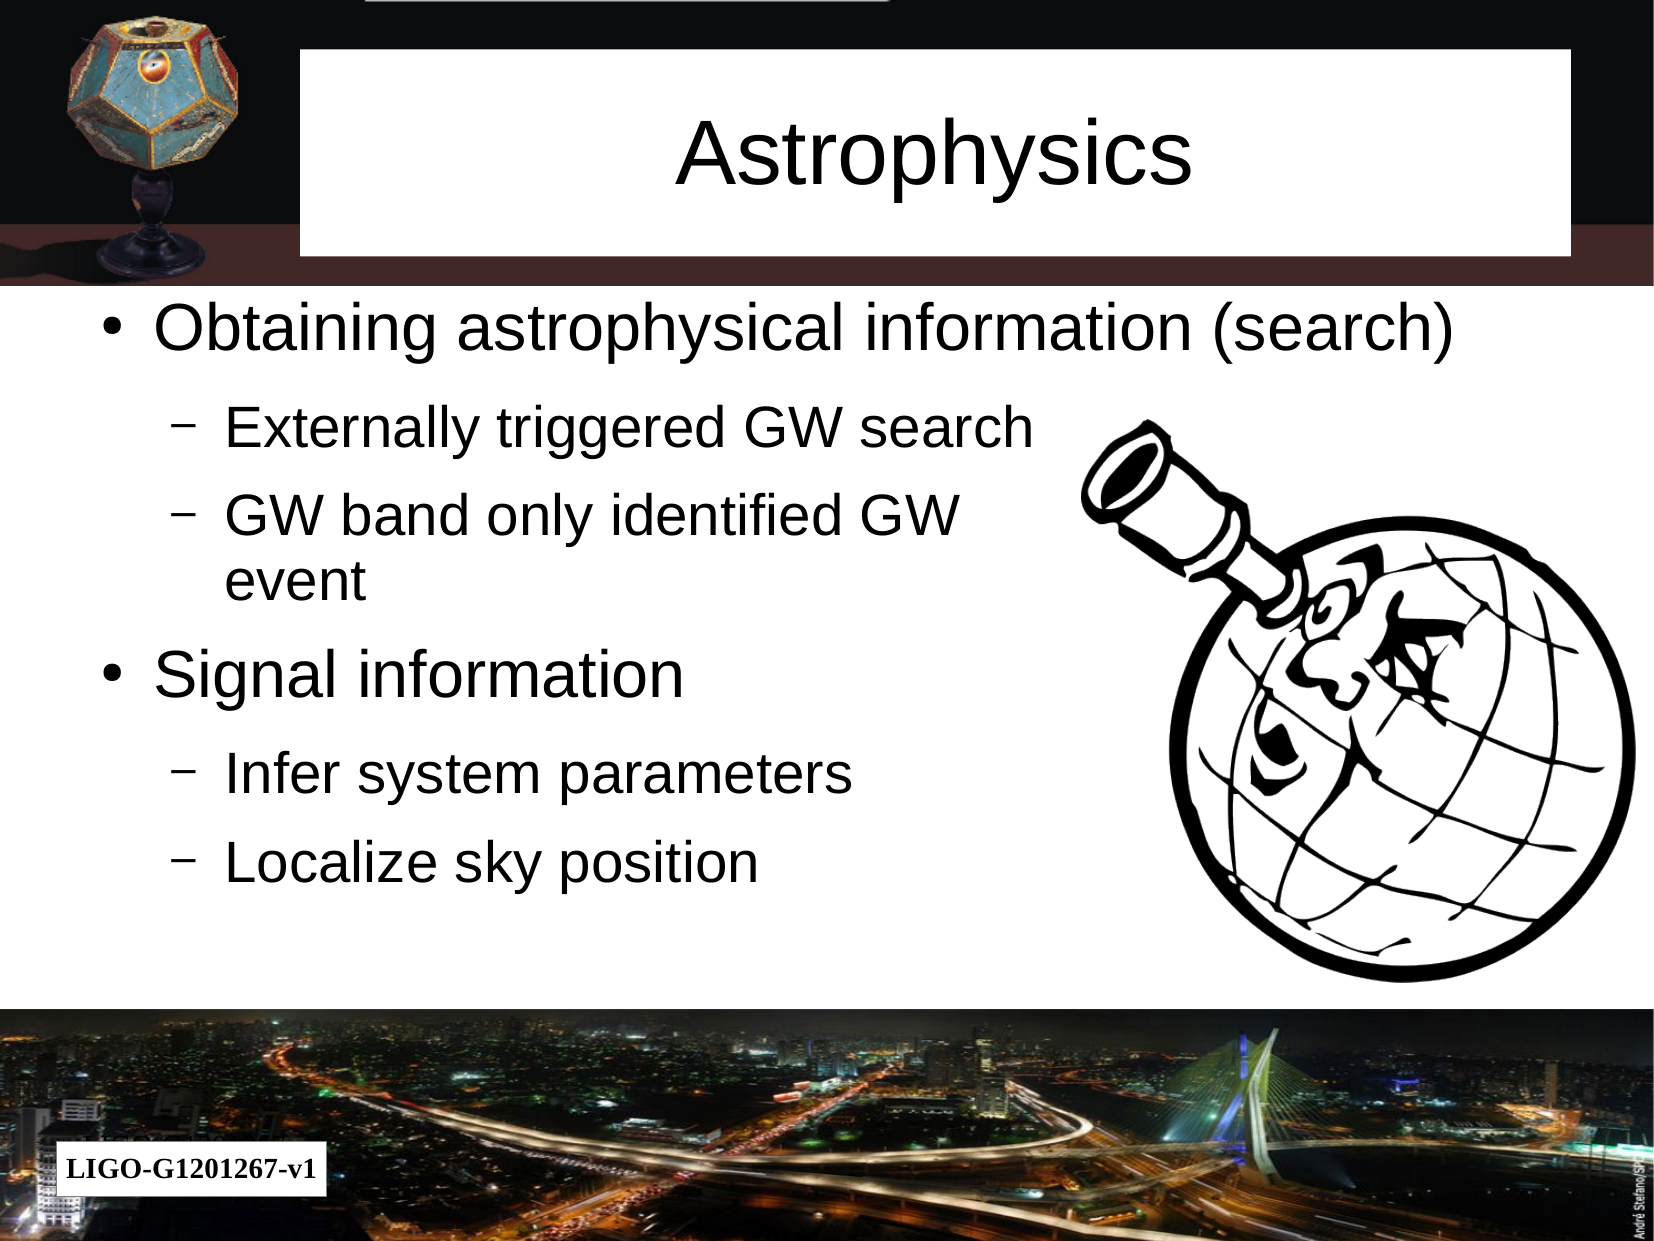

# Astrophysics
Obtaining astrophysical information (search)
Externally triggered GW search
GW band only identified GW
event
Signal information
Infer system parameters
Localize sky position